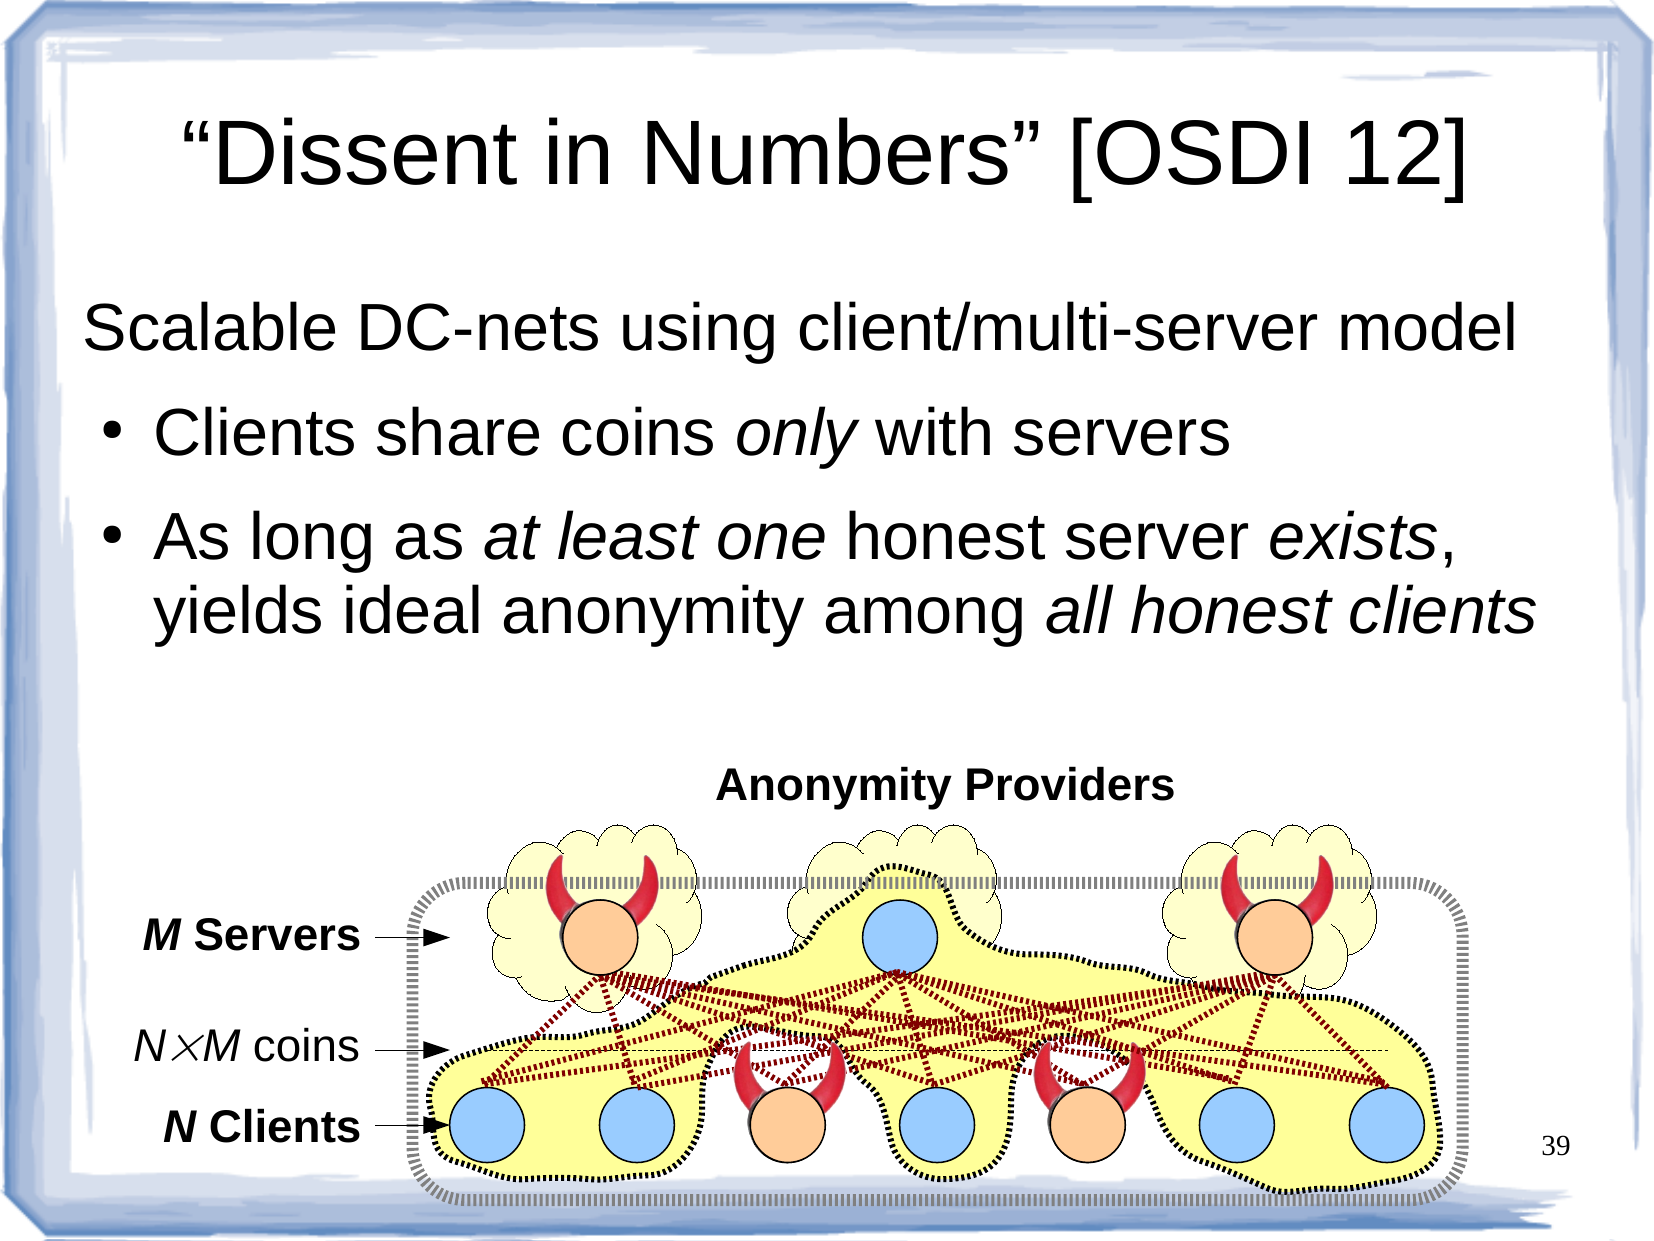

# “Dissent in Numbers” [OSDI 12]
Scalable DC-nets using client/multi-server model
Clients share coins only with servers
As long as at least one honest server exists,
yields ideal anonymity among all honest clients
Anonymity Providers
M Servers
N×M coins
N Clients
39